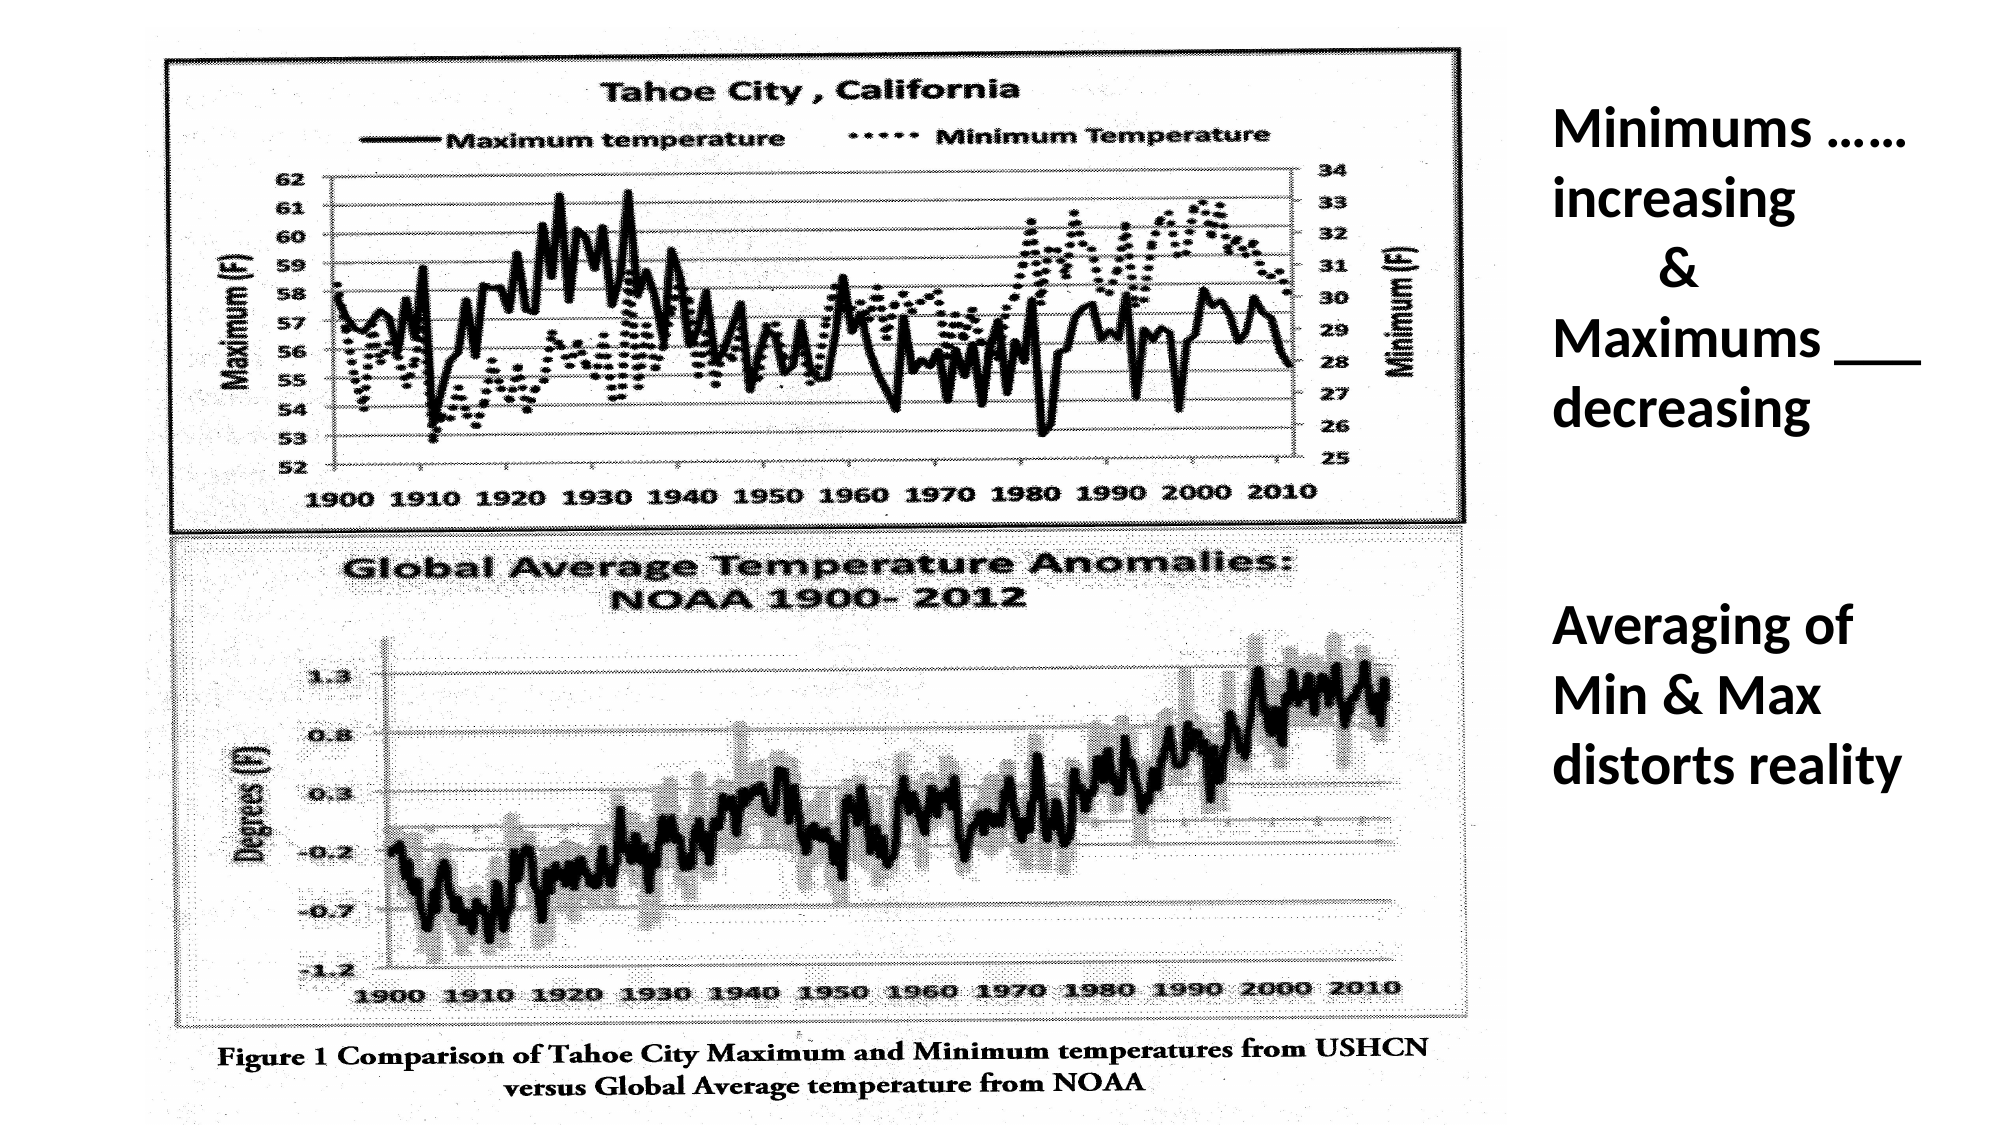

Minimums …… increasing
 &
Maximums ___ decreasing
Averaging of Min & Max distorts reality